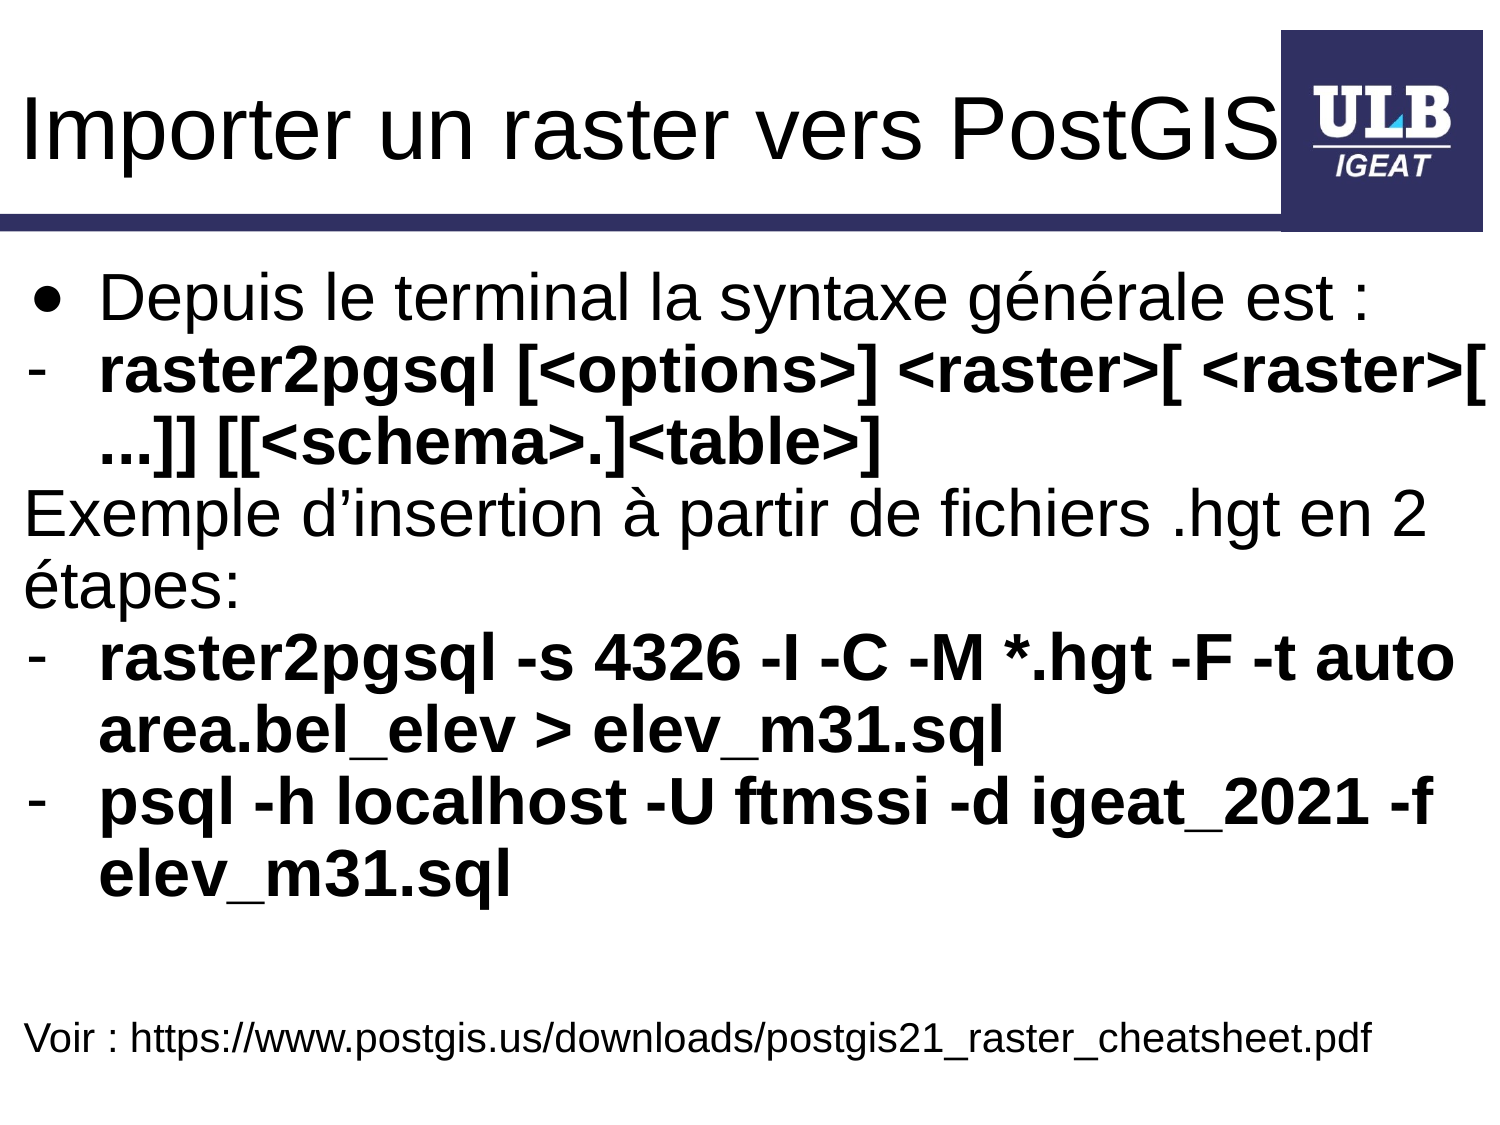

# Importer un raster vers PostGIS
Depuis le terminal la syntaxe générale est :
raster2pgsql [<options>] <raster>[ <raster>[ ...]] [[<schema>.]<table>]
Exemple d’insertion à partir de fichiers .hgt en 2 étapes:
raster2pgsql -s 4326 -I -C -M *.hgt -F -t auto area.bel_elev > elev_m31.sql
psql -h localhost -U ftmssi -d igeat_2021 -f elev_m31.sql
Voir : https://www.postgis.us/downloads/postgis21_raster_cheatsheet.pdf